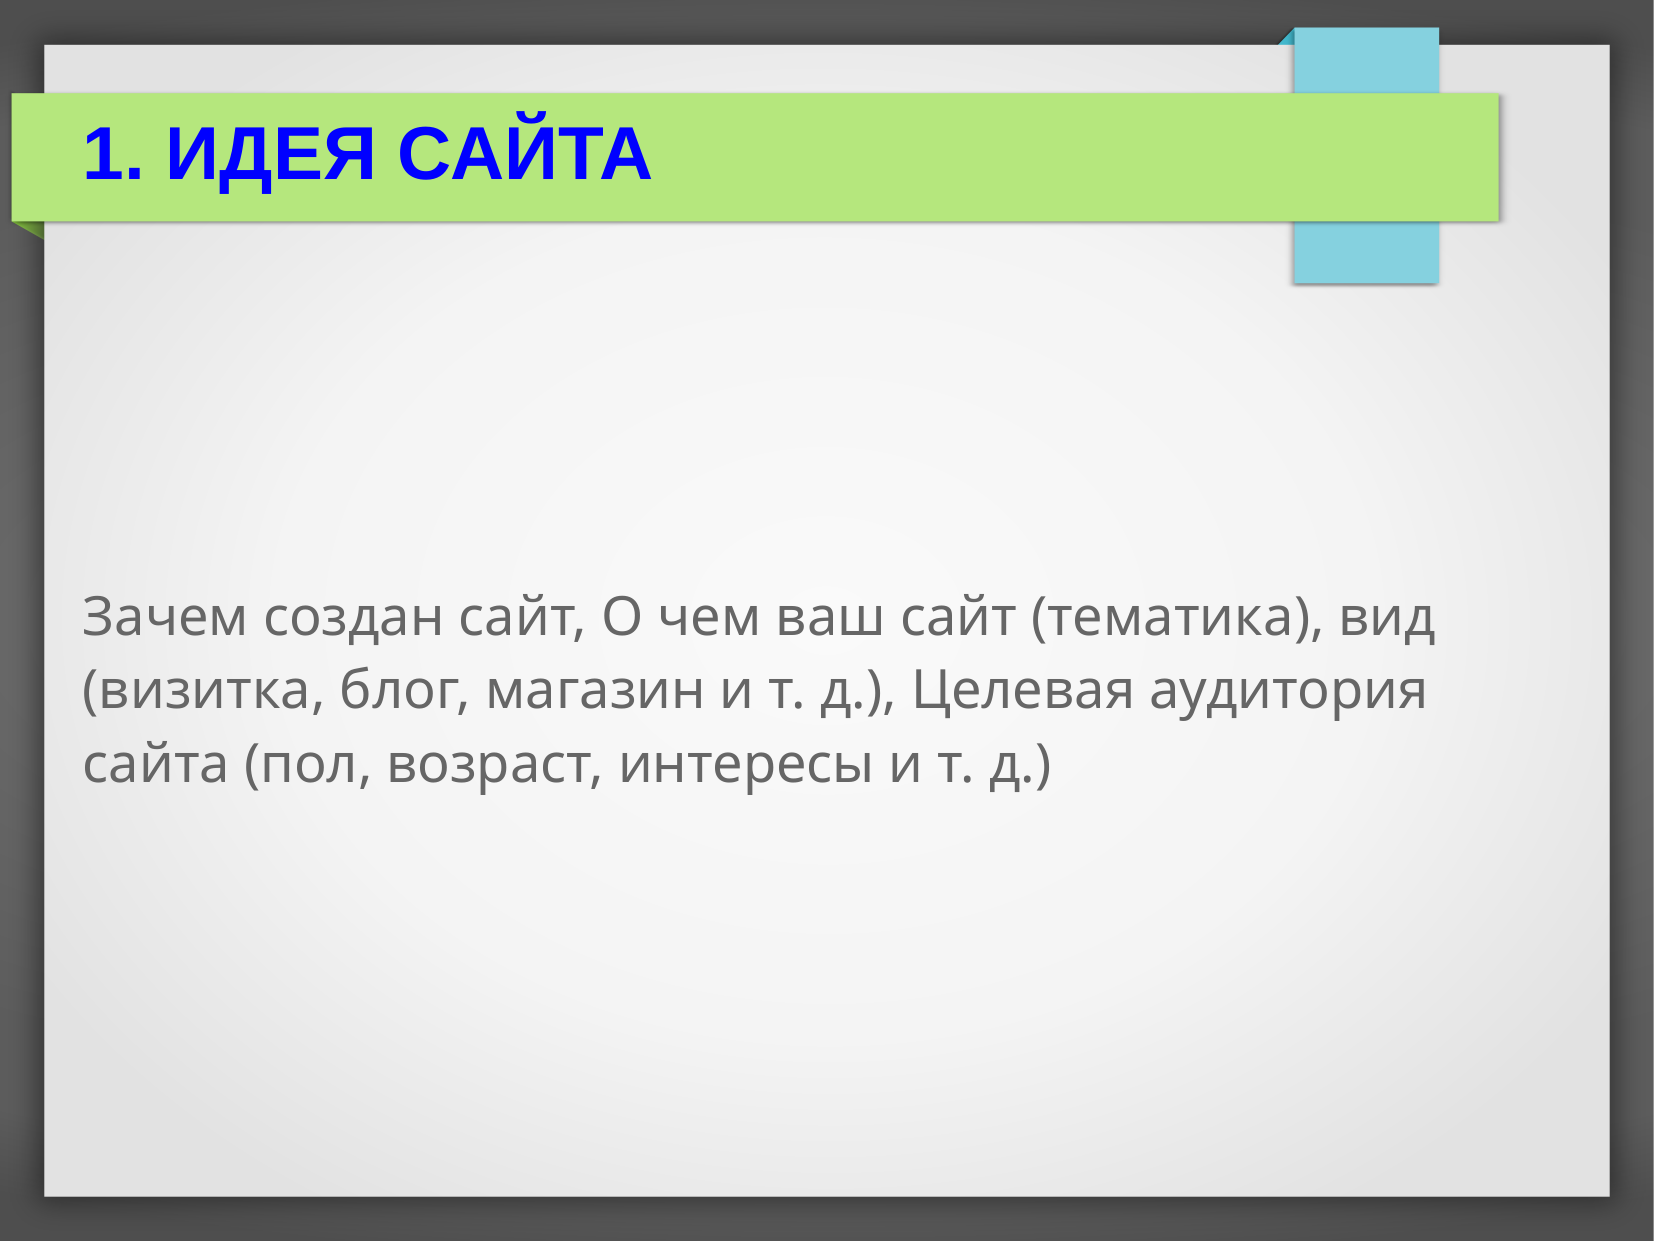

# 1. ИДЕЯ САЙТА
Зачем создан сайт, О чем ваш сайт (тематика), вид (визитка, блог, магазин и т. д.), Целевая аудитория сайта (пол, возраст, интересы и т. д.)